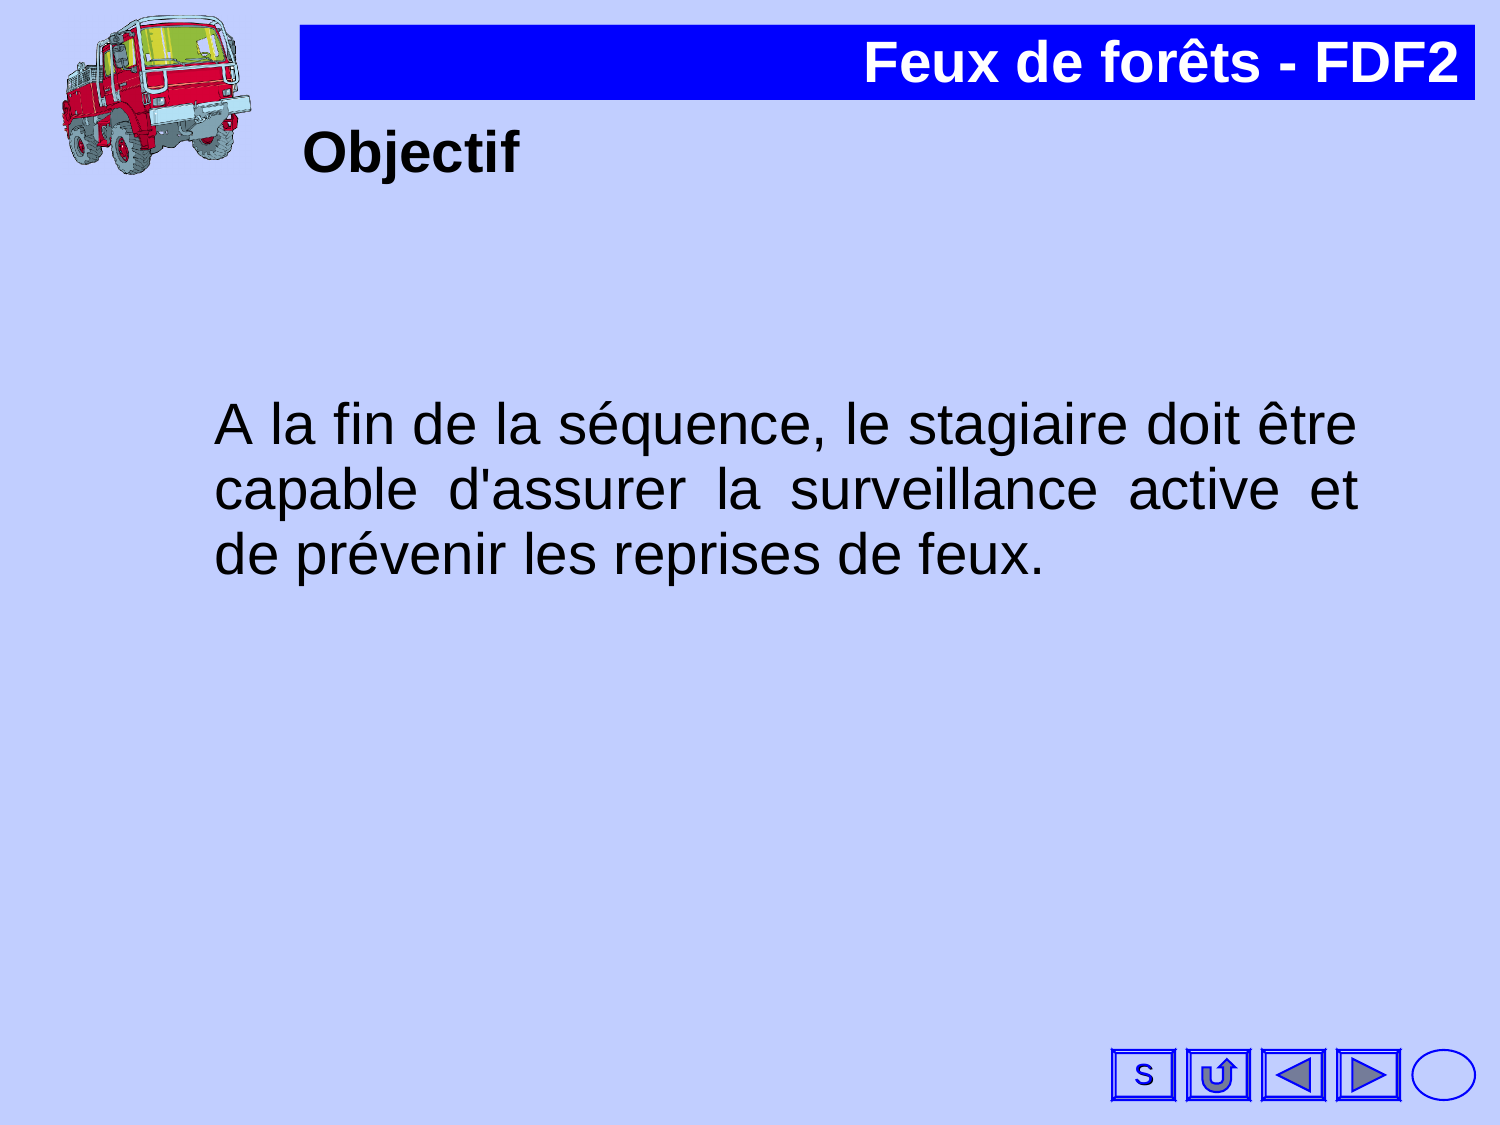

Feux de forêts - FDF2
Objectif
A la fin de la séquence, le stagiaire doit être capable d'assurer la surveillance active et de prévenir les reprises de feux.